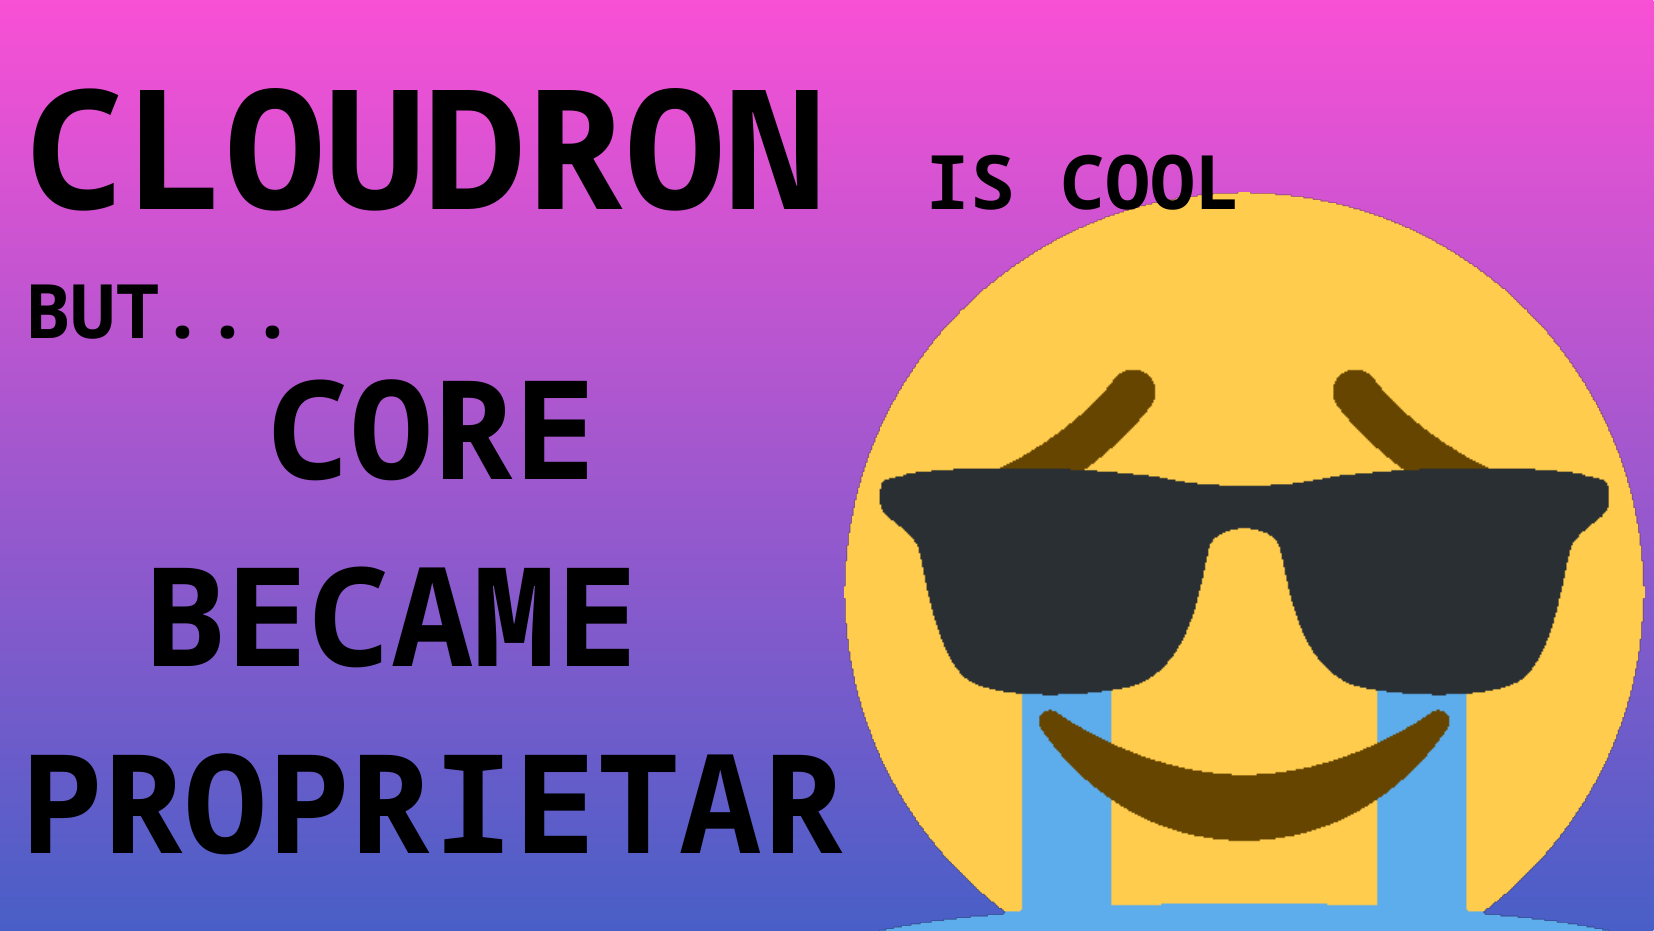

CLOUDRON IS COOL BUT...
CORE BECAME
PROPRIETARY SOFTWARE